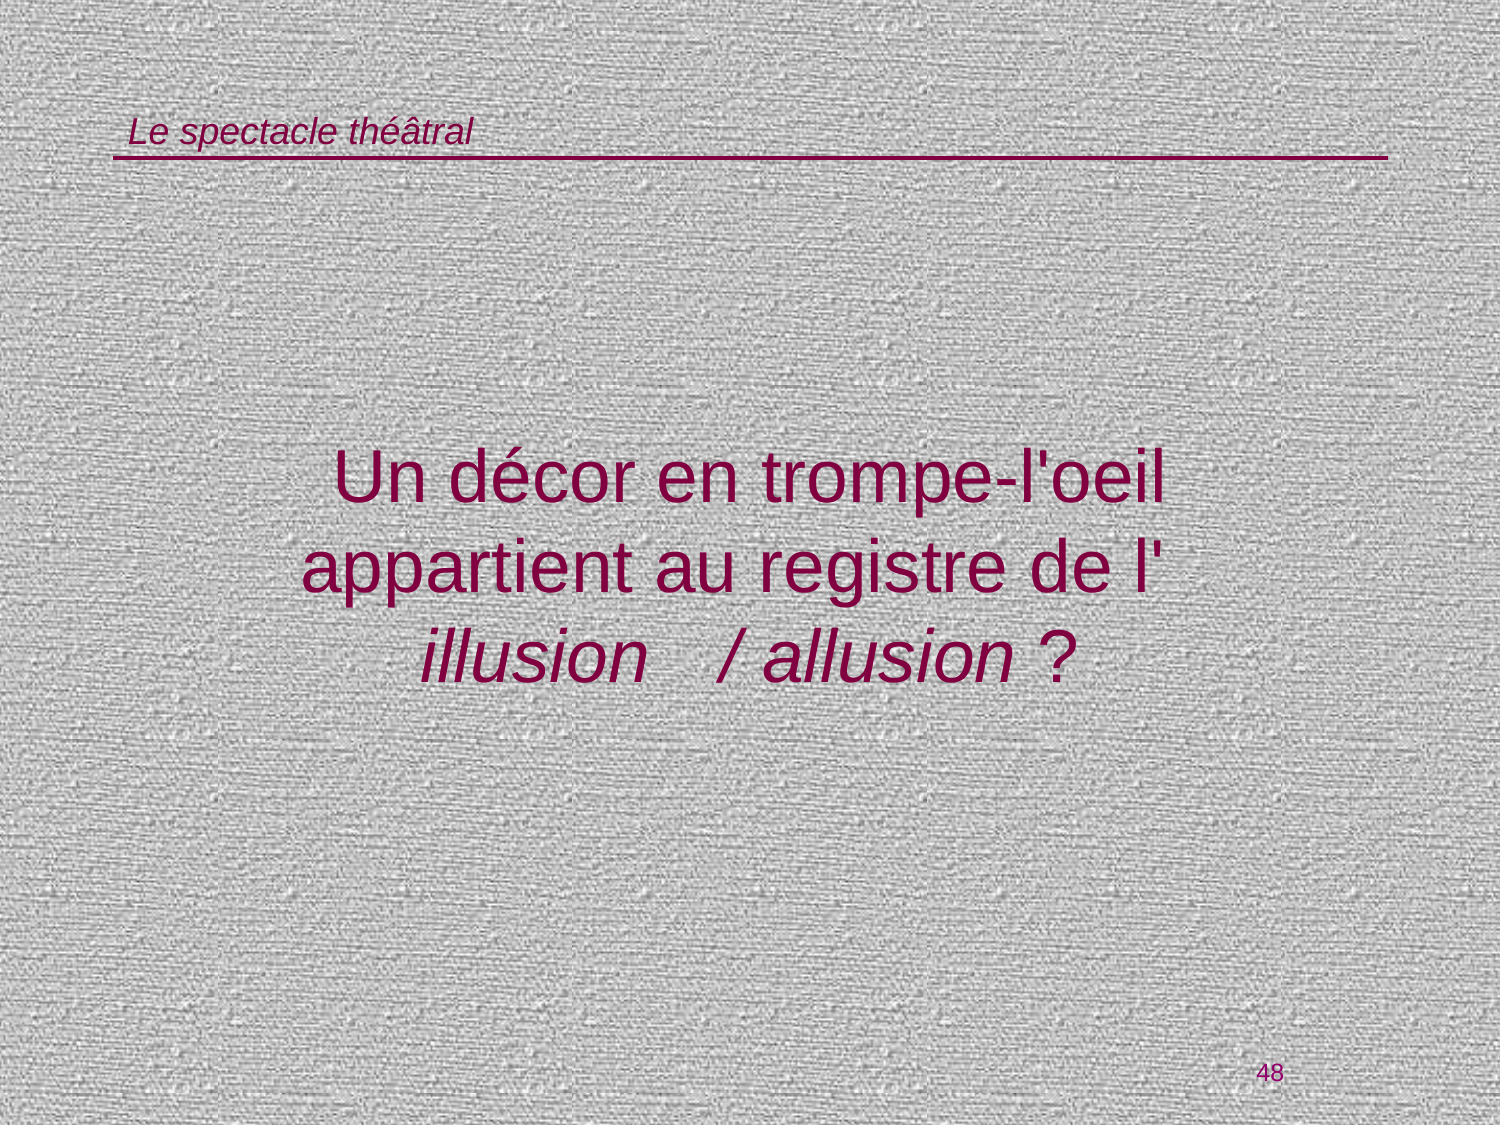

Un décor en trompe-l'oeil appartient au registre de l'	illusion	/ allusion ?
48